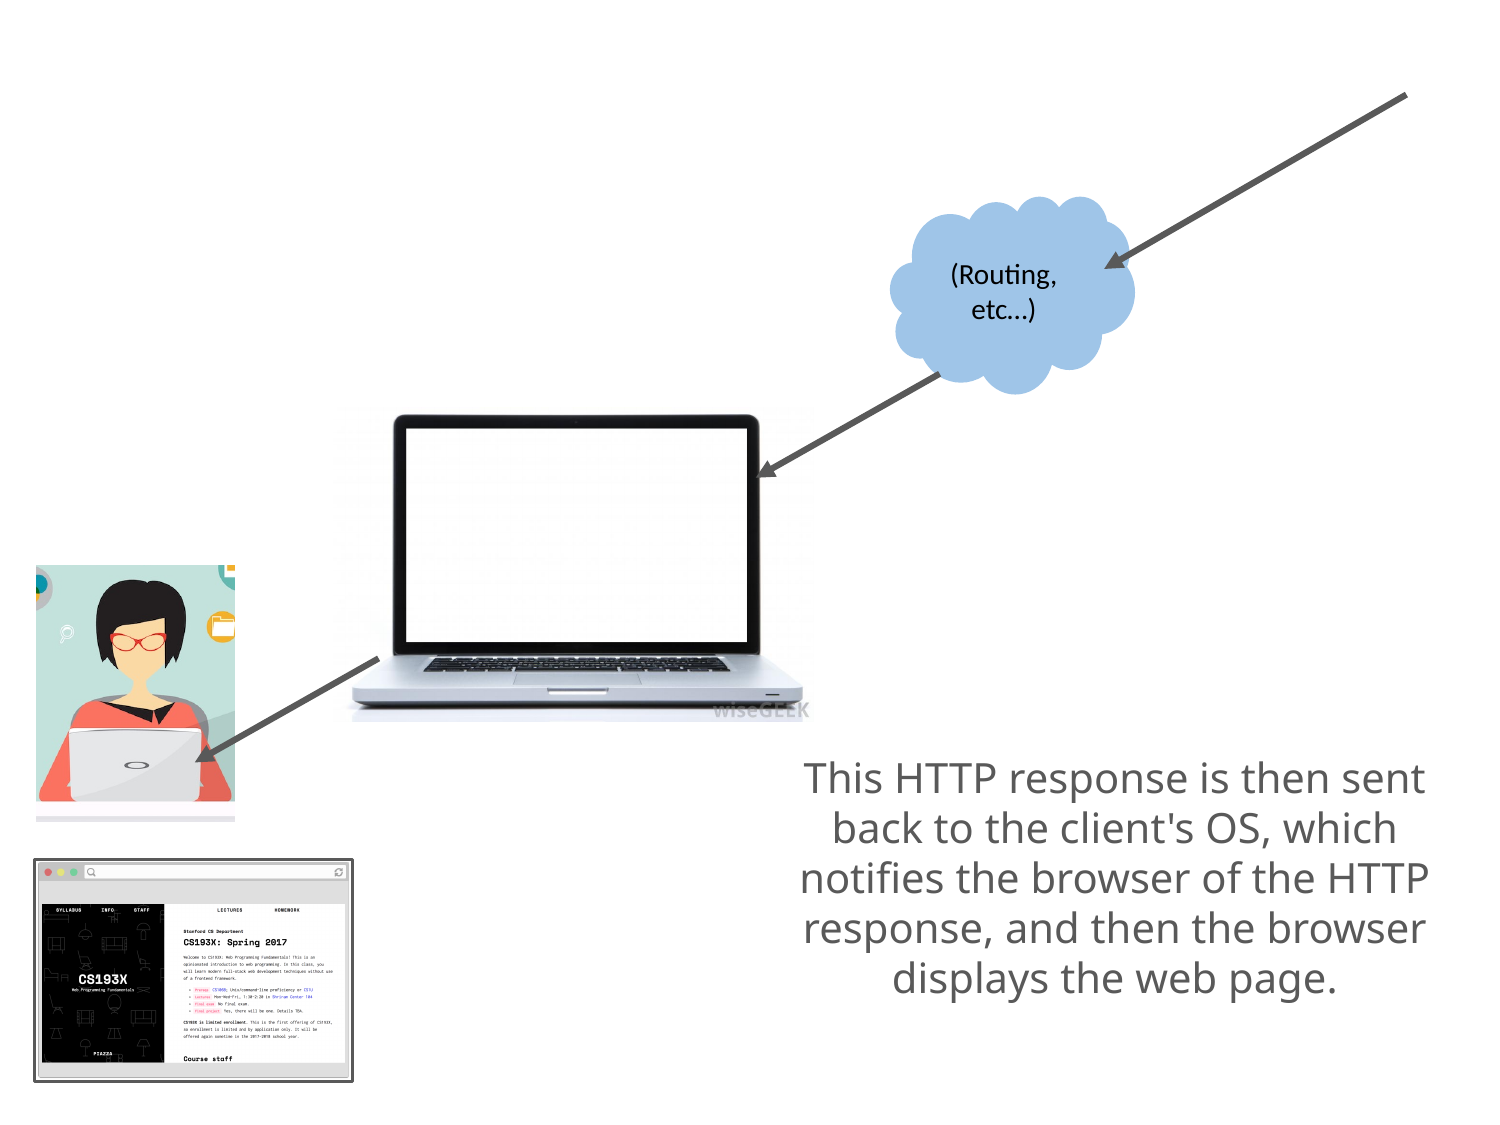

(Routing, etc…)
# This HTTP response is then sent back to the client's OS, which notifies the browser of the HTTP response, and then the browser displays the web page.